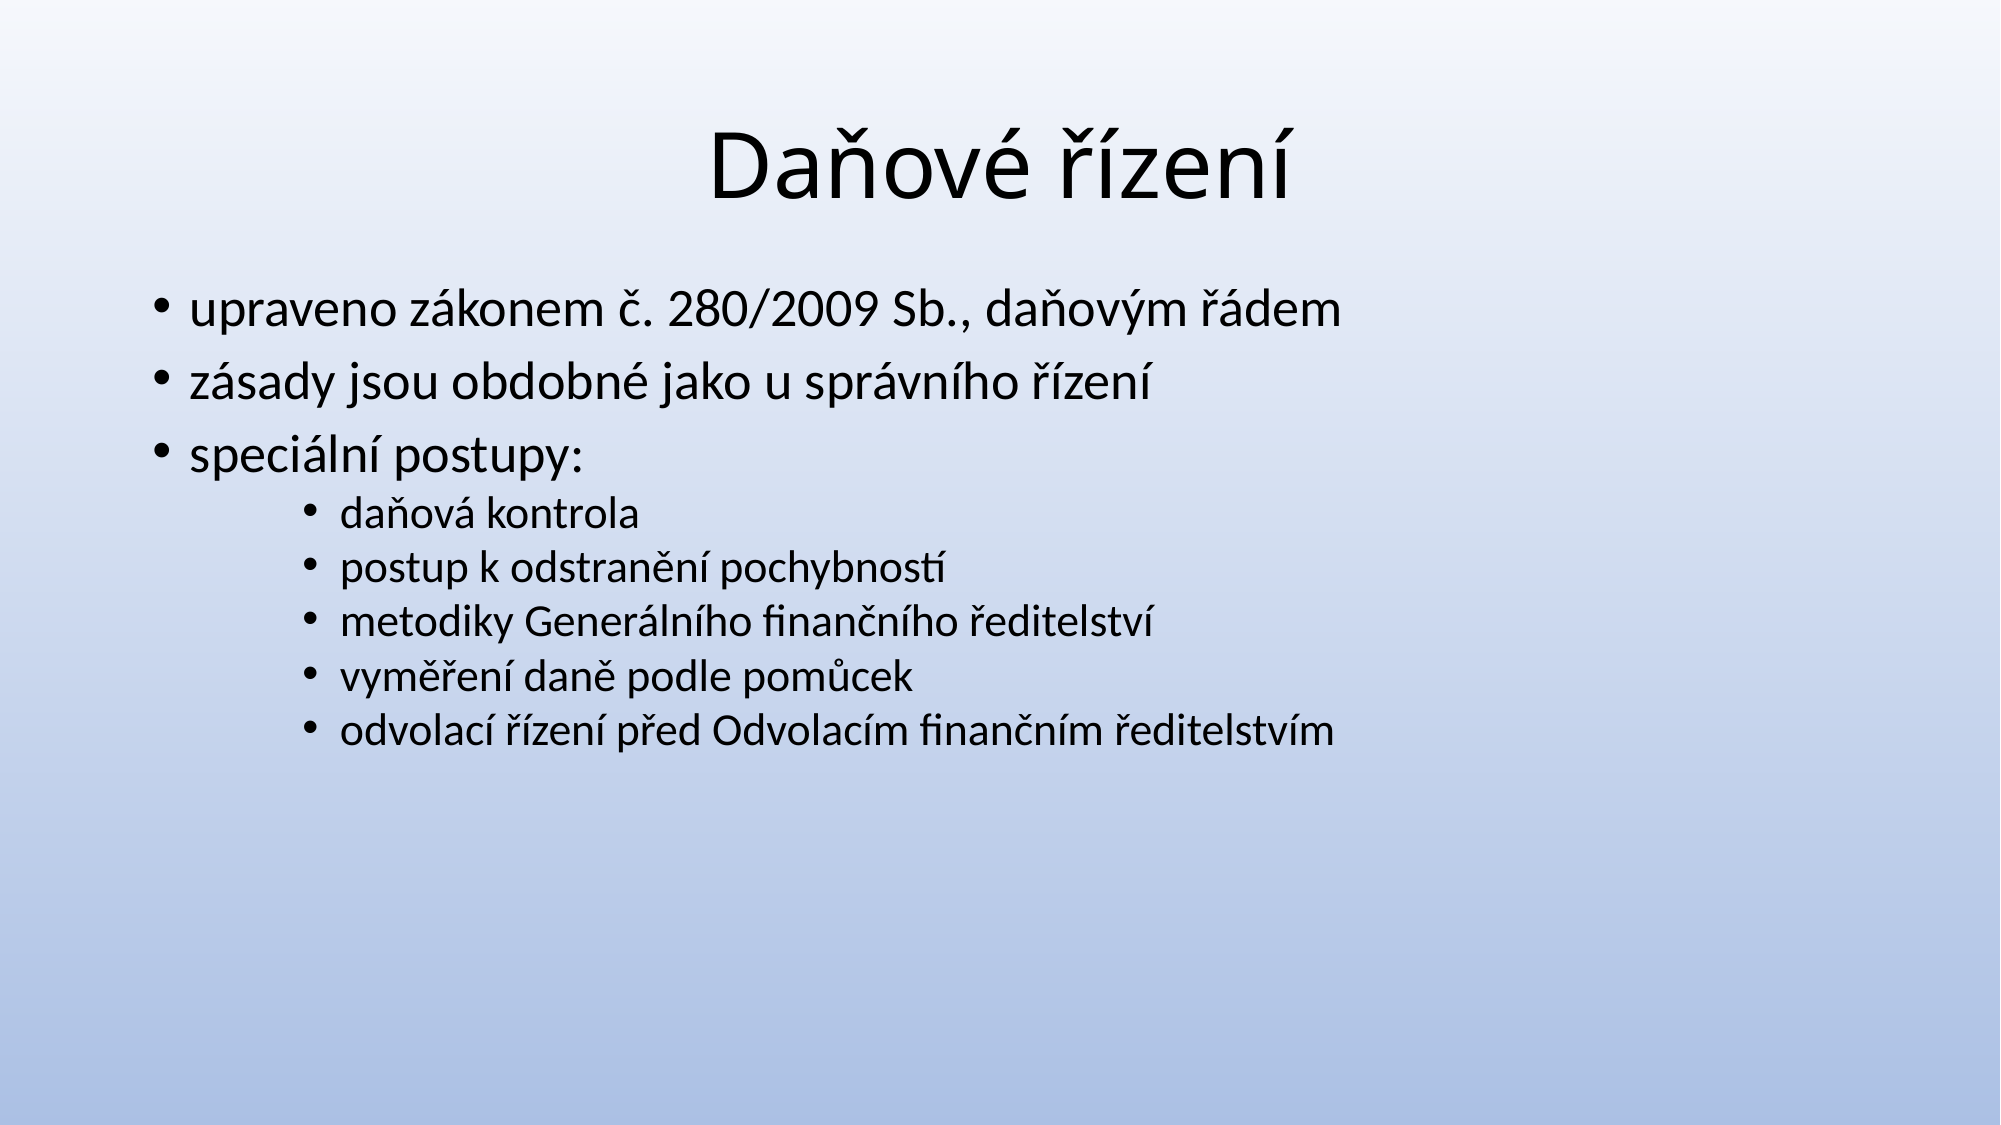

# Daňové řízení
upraveno zákonem č. 280/2009 Sb., daňovým řádem
zásady jsou obdobné jako u správního řízení
speciální postupy:
daňová kontrola
postup k odstranění pochybností
metodiky Generálního finančního ředitelství
vyměření daně podle pomůcek
odvolací řízení před Odvolacím finančním ředitelstvím